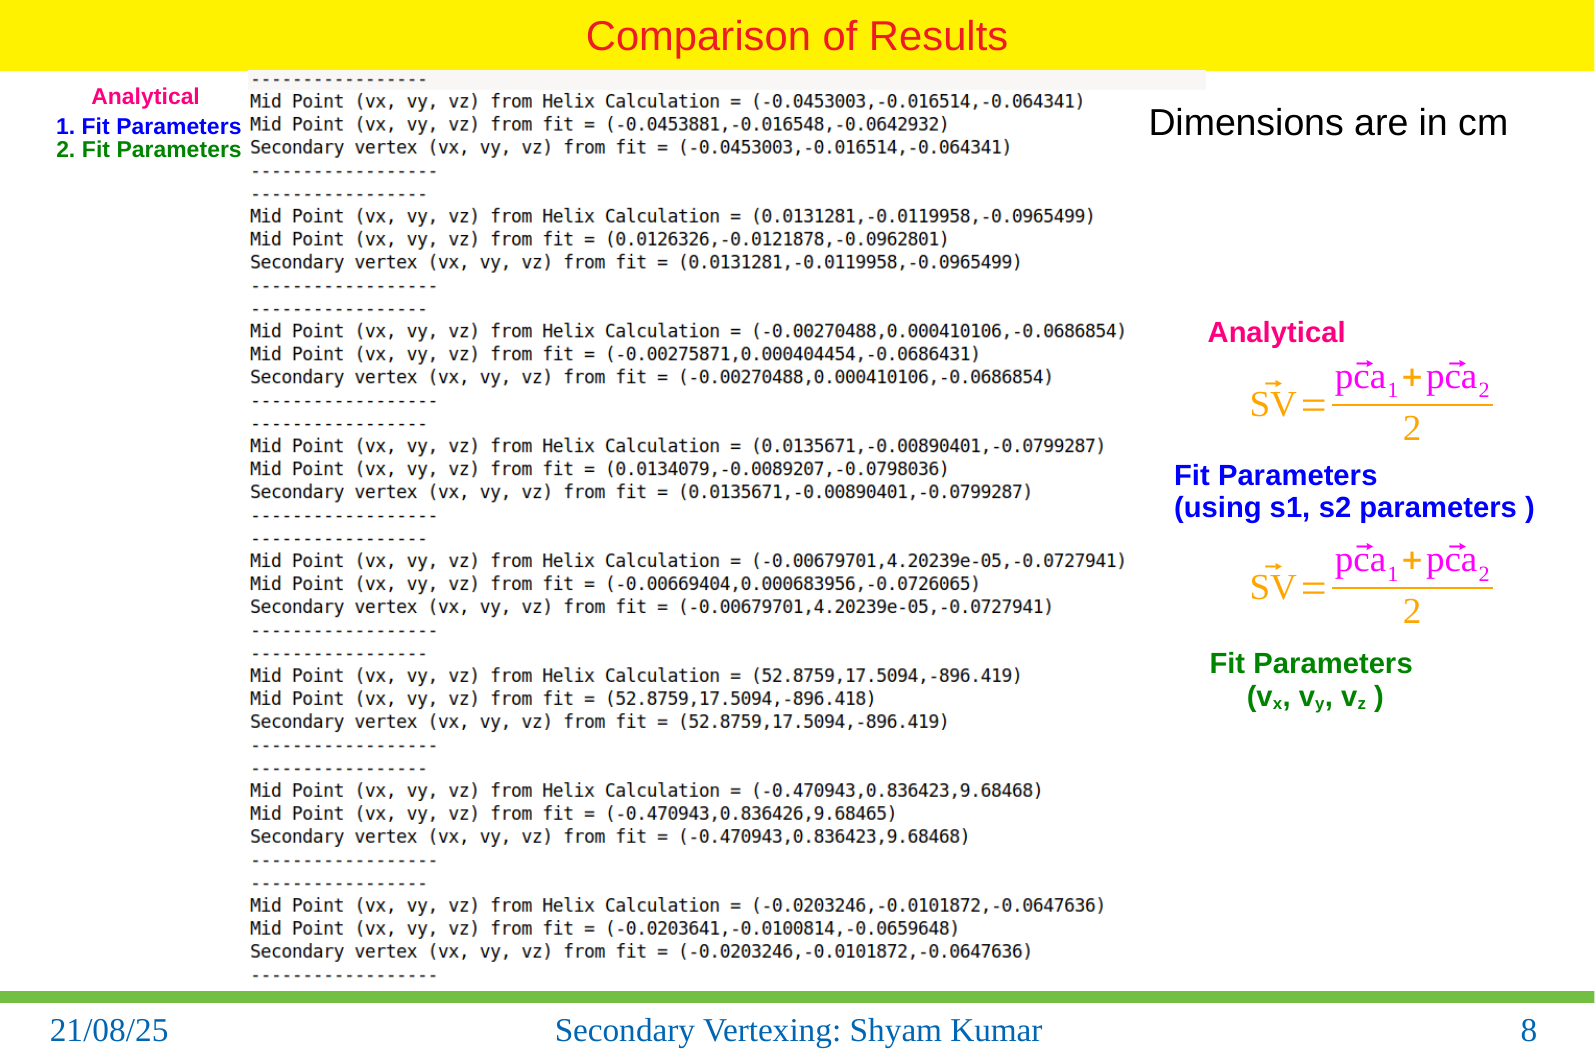

# Comparison of Results
Analytical
Dimensions are in cm
1. Fit Parameters
2. Fit Parameters
Analytical
Fit Parameters
(using s1, s2 parameters )
Fit Parameters
(vx, vy, vz )
21/08/25
Secondary Vertexing: Shyam Kumar
8